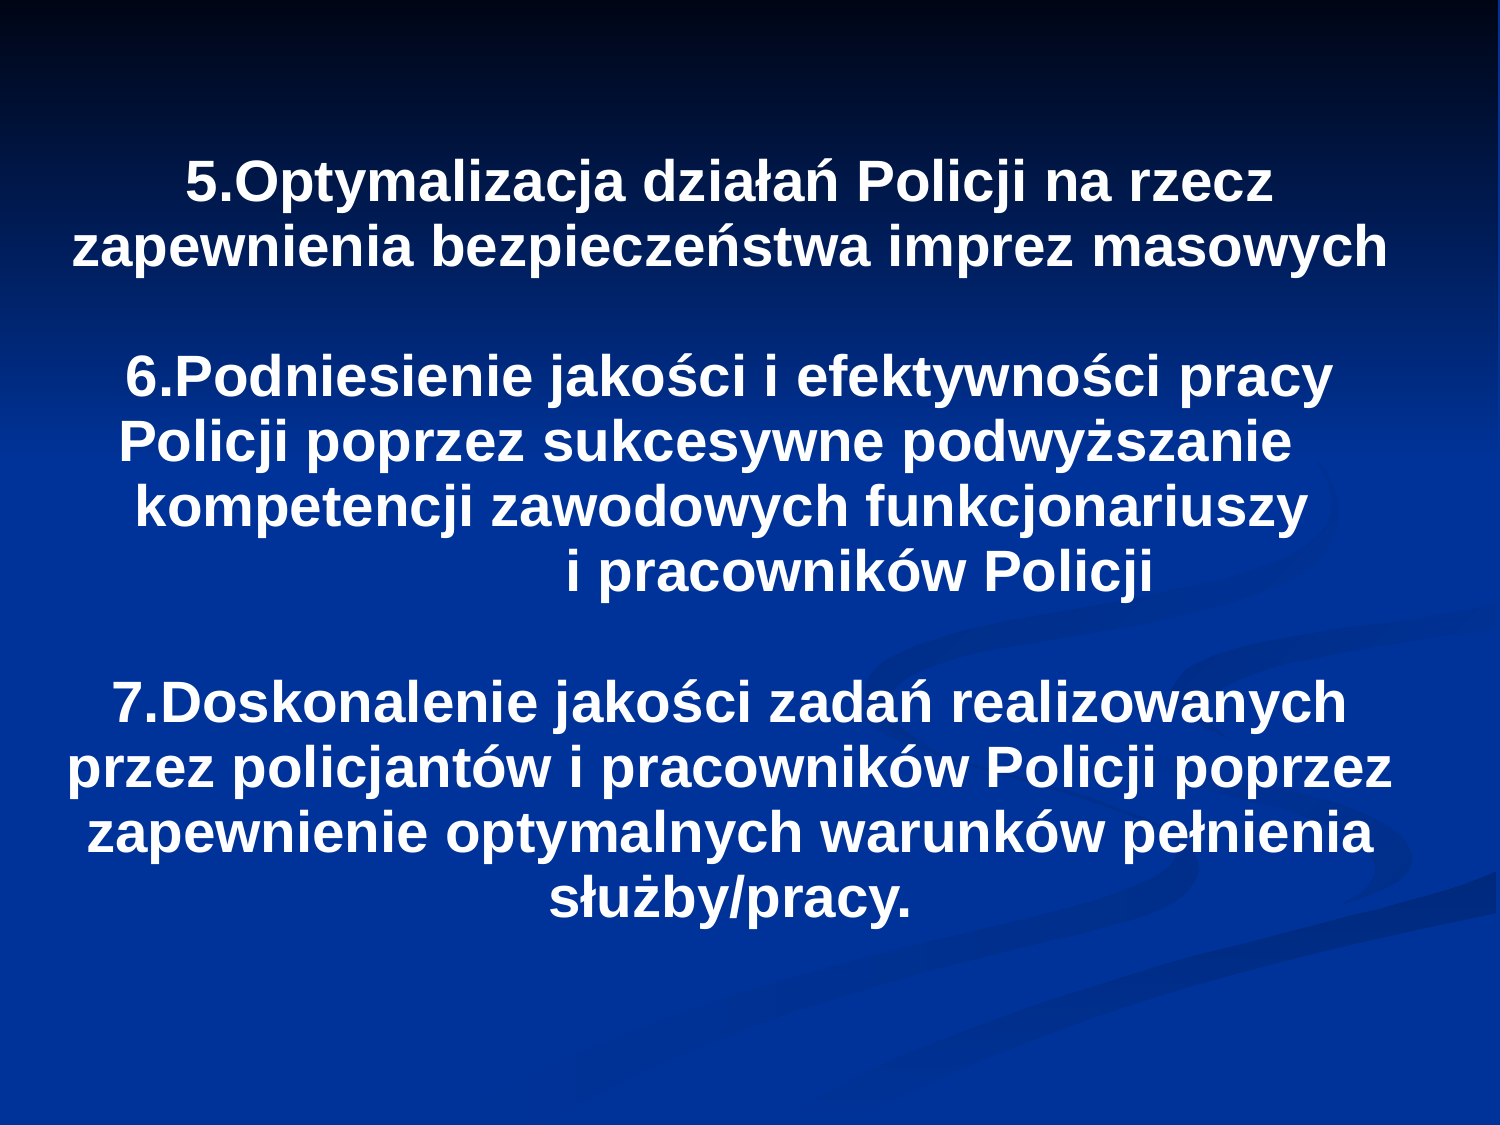

5.Optymalizacja działań Policji na rzecz zapewnienia bezpieczeństwa imprez masowych
6.Podniesienie jakości i efektywności pracy Policji poprzez sukcesywne podwyższanie
 kompetencji zawodowych funkcjonariuszy i pracowników Policji
7.Doskonalenie jakości zadań realizowanych przez policjantów i pracowników Policji poprzez zapewnienie optymalnych warunków pełnienia służby/pracy.